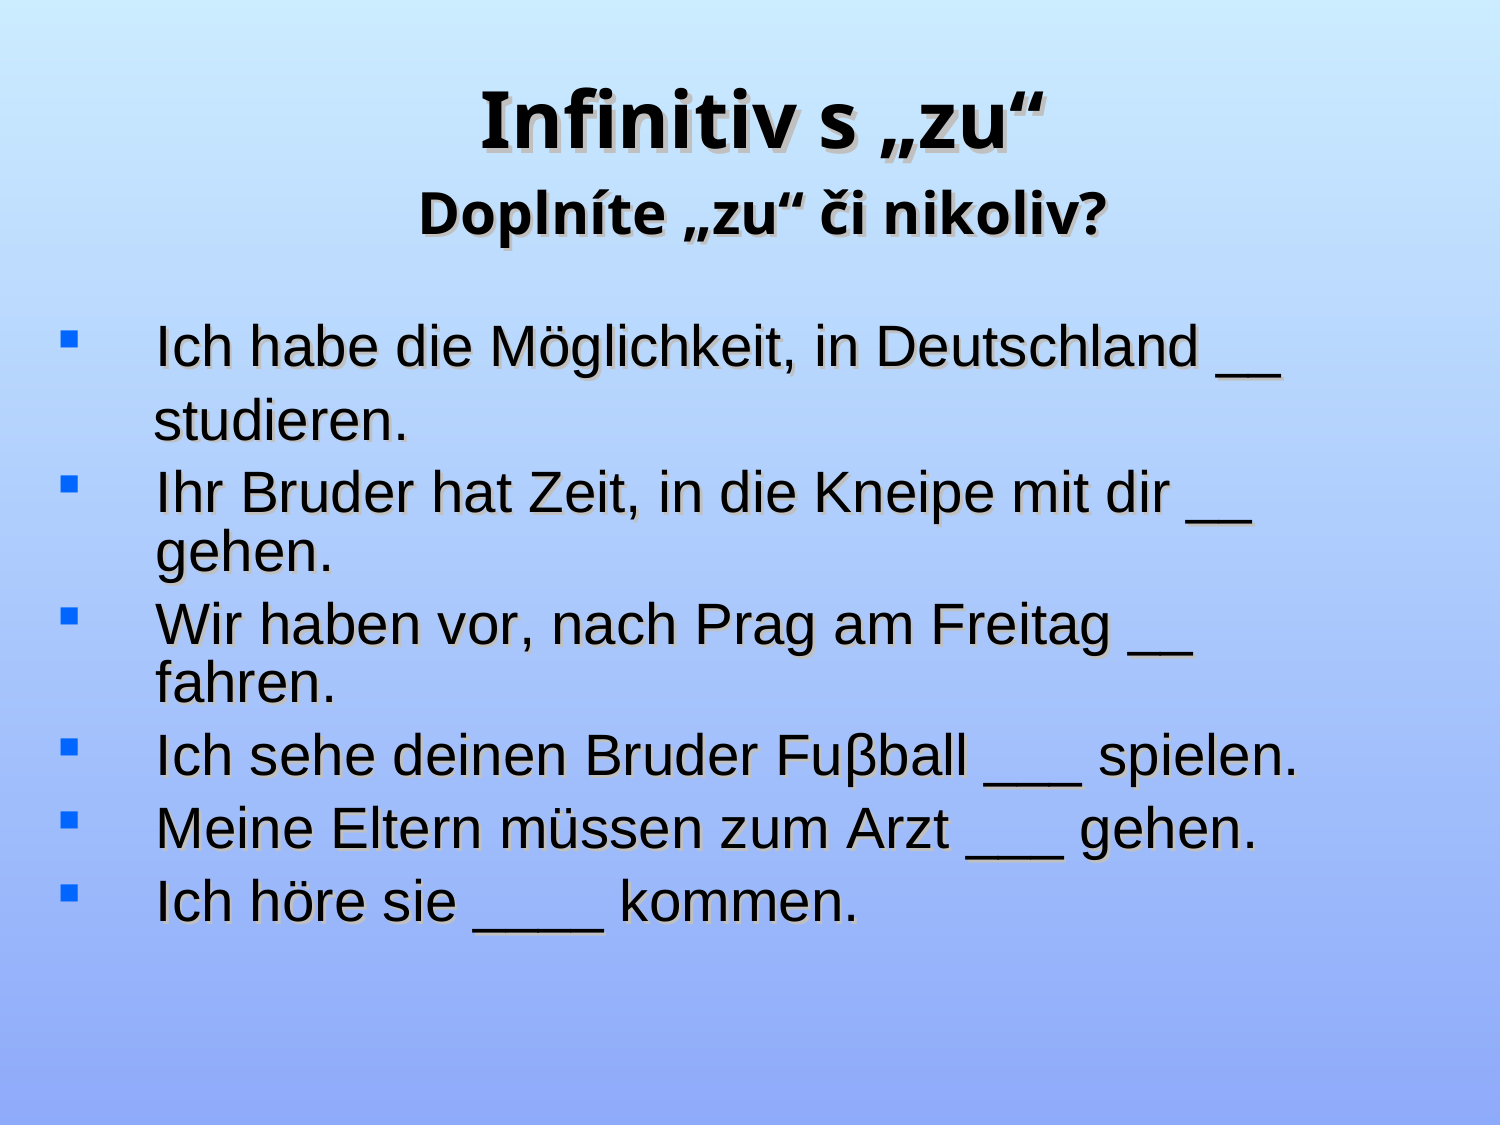

# Infinitiv s „zu“ Doplníte „zu“ či nikoliv?
Ich habe die Möglichkeit, in Deutschland __
 studieren.
Ihr Bruder hat Zeit, in die Kneipe mit dir __ gehen.
Wir haben vor, nach Prag am Freitag __ fahren.
Ich sehe deinen Bruder Fuβball ___ spielen.
Meine Eltern müssen zum Arzt ___ gehen.
Ich höre sie ____ kommen.